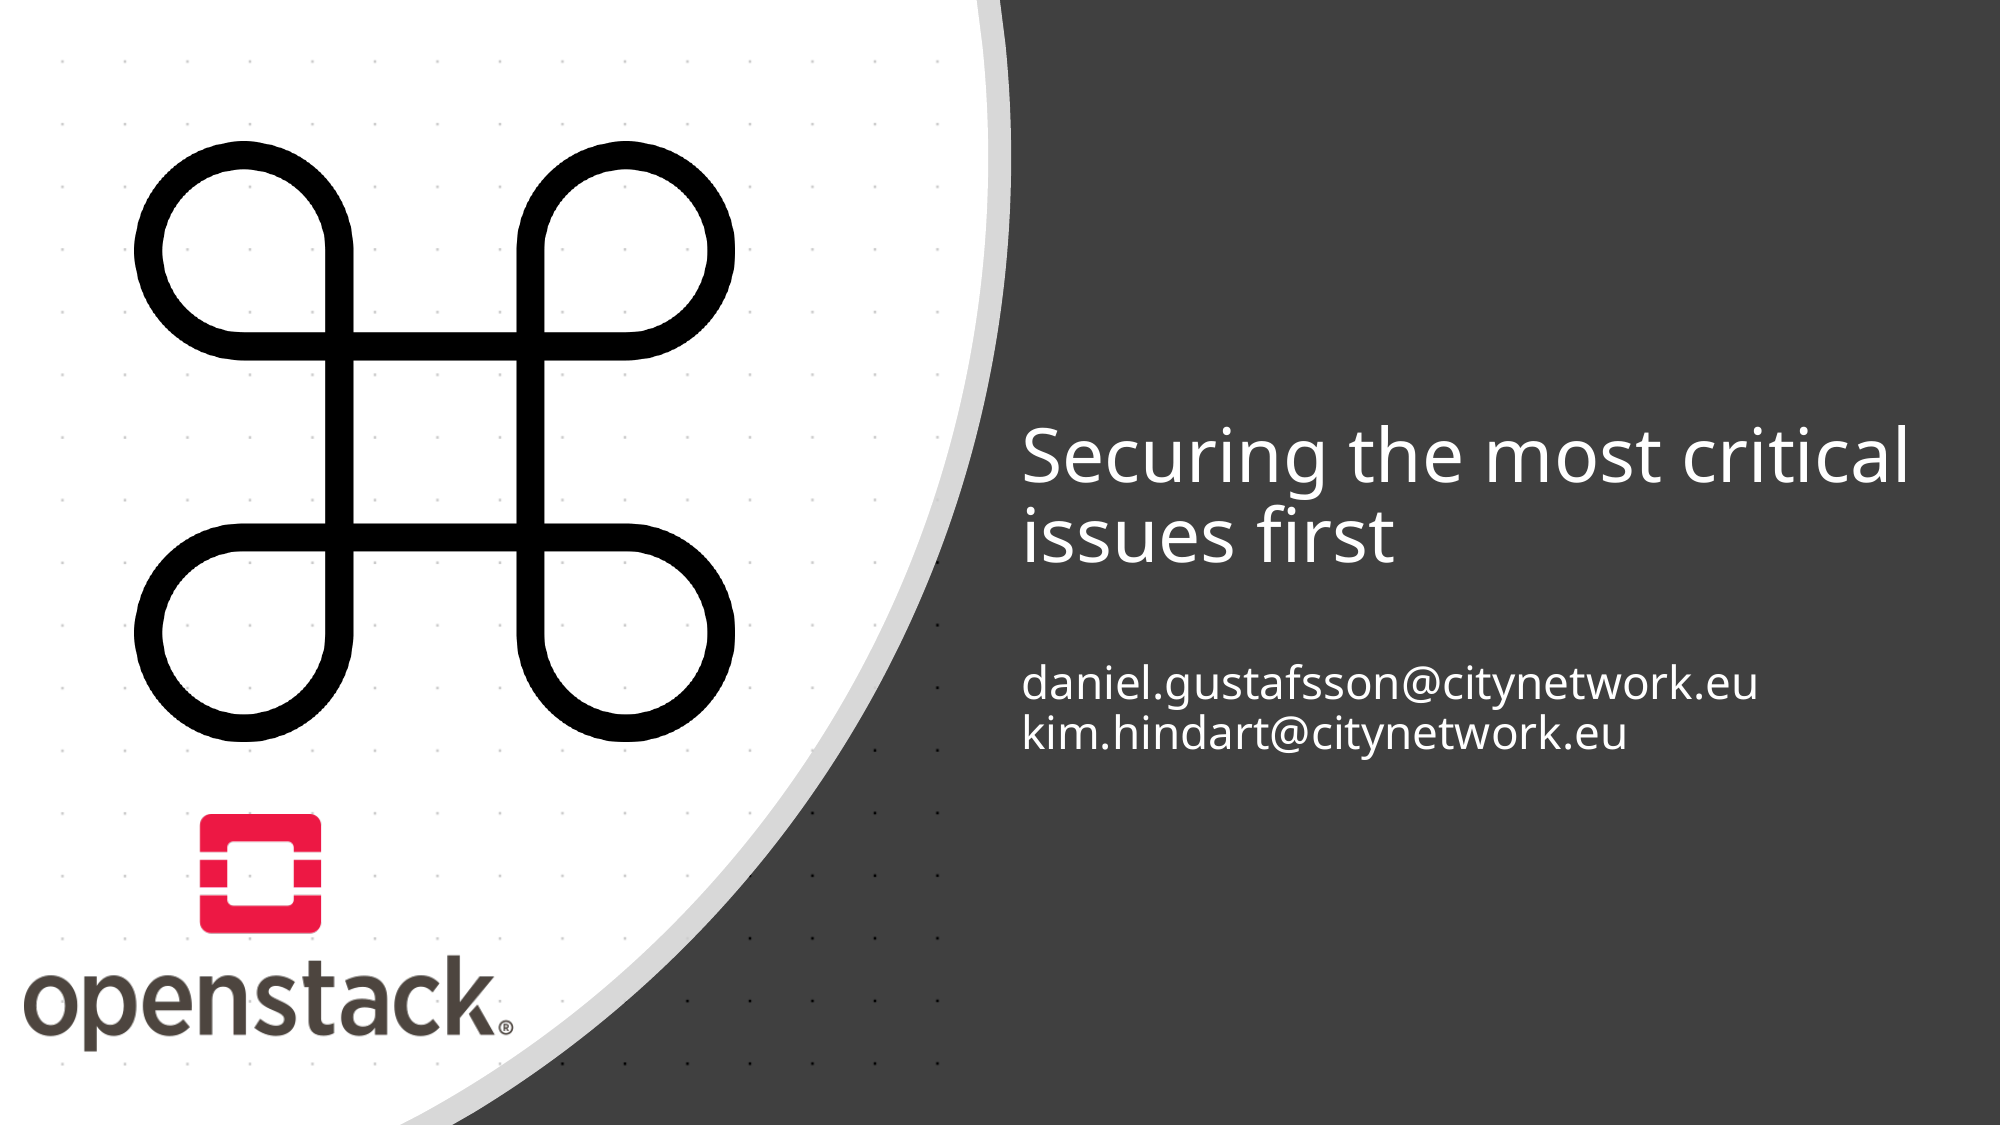

Securing the most critical issues first
daniel.gustafsson@citynetwork.eu
kim.hindart@citynetwork.eu